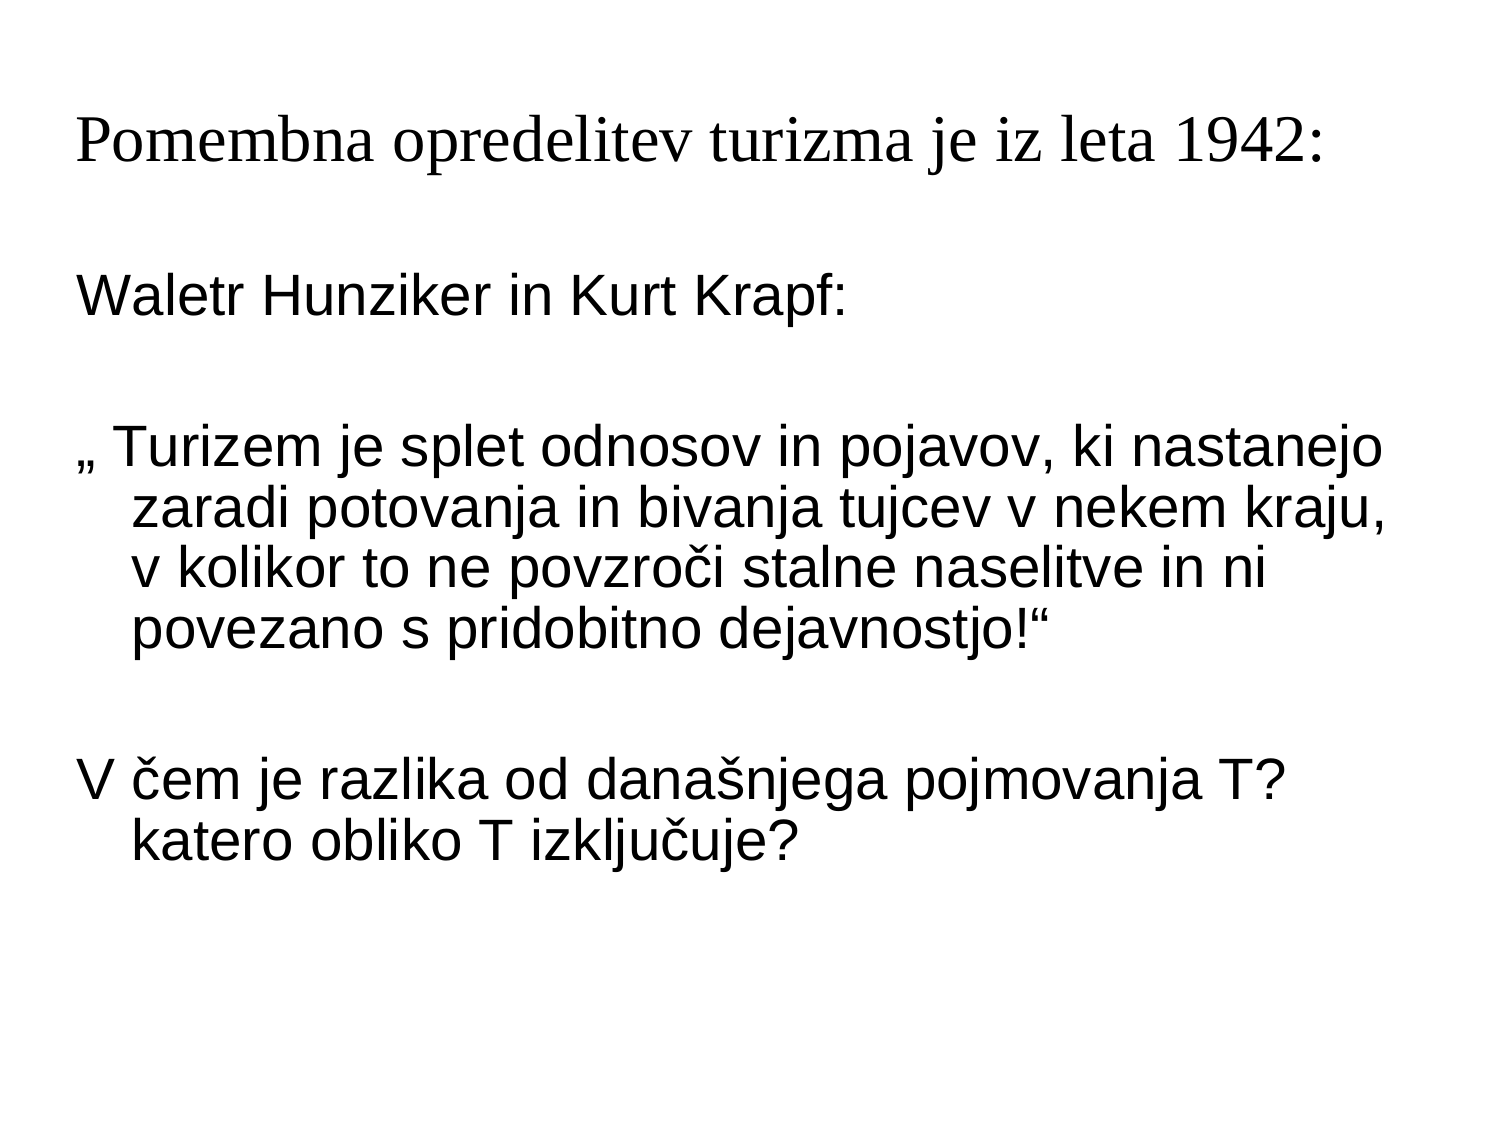

# Pomembna opredelitev turizma je iz leta 1942:
Waletr Hunziker in Kurt Krapf:
„ Turizem je splet odnosov in pojavov, ki nastanejo zaradi potovanja in bivanja tujcev v nekem kraju, v kolikor to ne povzroči stalne naselitve in ni povezano s pridobitno dejavnostjo!“
V čem je razlika od današnjega pojmovanja T? katero obliko T izključuje?